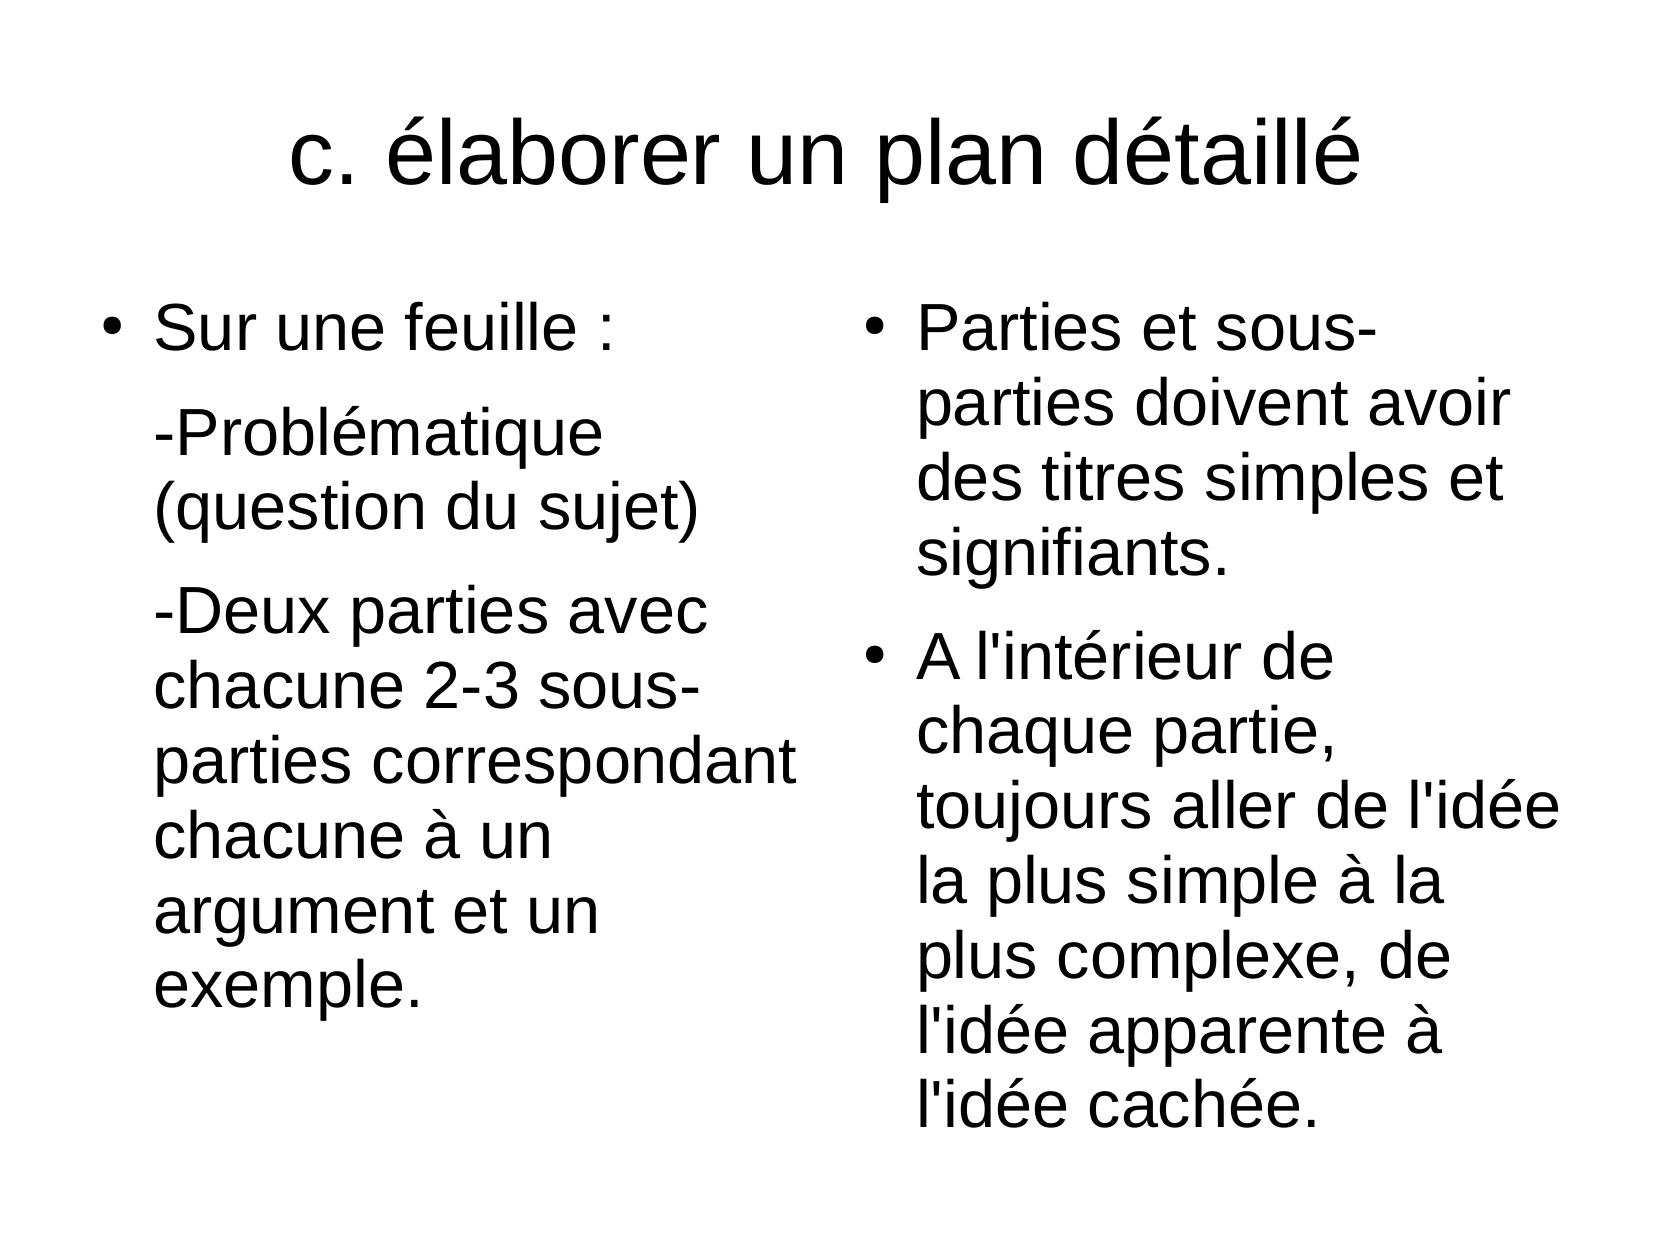

# c. élaborer un plan détaillé
Sur une feuille :
-Problématique (question du sujet)
-Deux parties avec chacune 2-3 sous-parties correspondant chacune à un argument et un exemple.
Parties et sous-parties doivent avoir des titres simples et signifiants.
A l'intérieur de chaque partie, toujours aller de l'idée la plus simple à la plus complexe, de l'idée apparente à l'idée cachée.